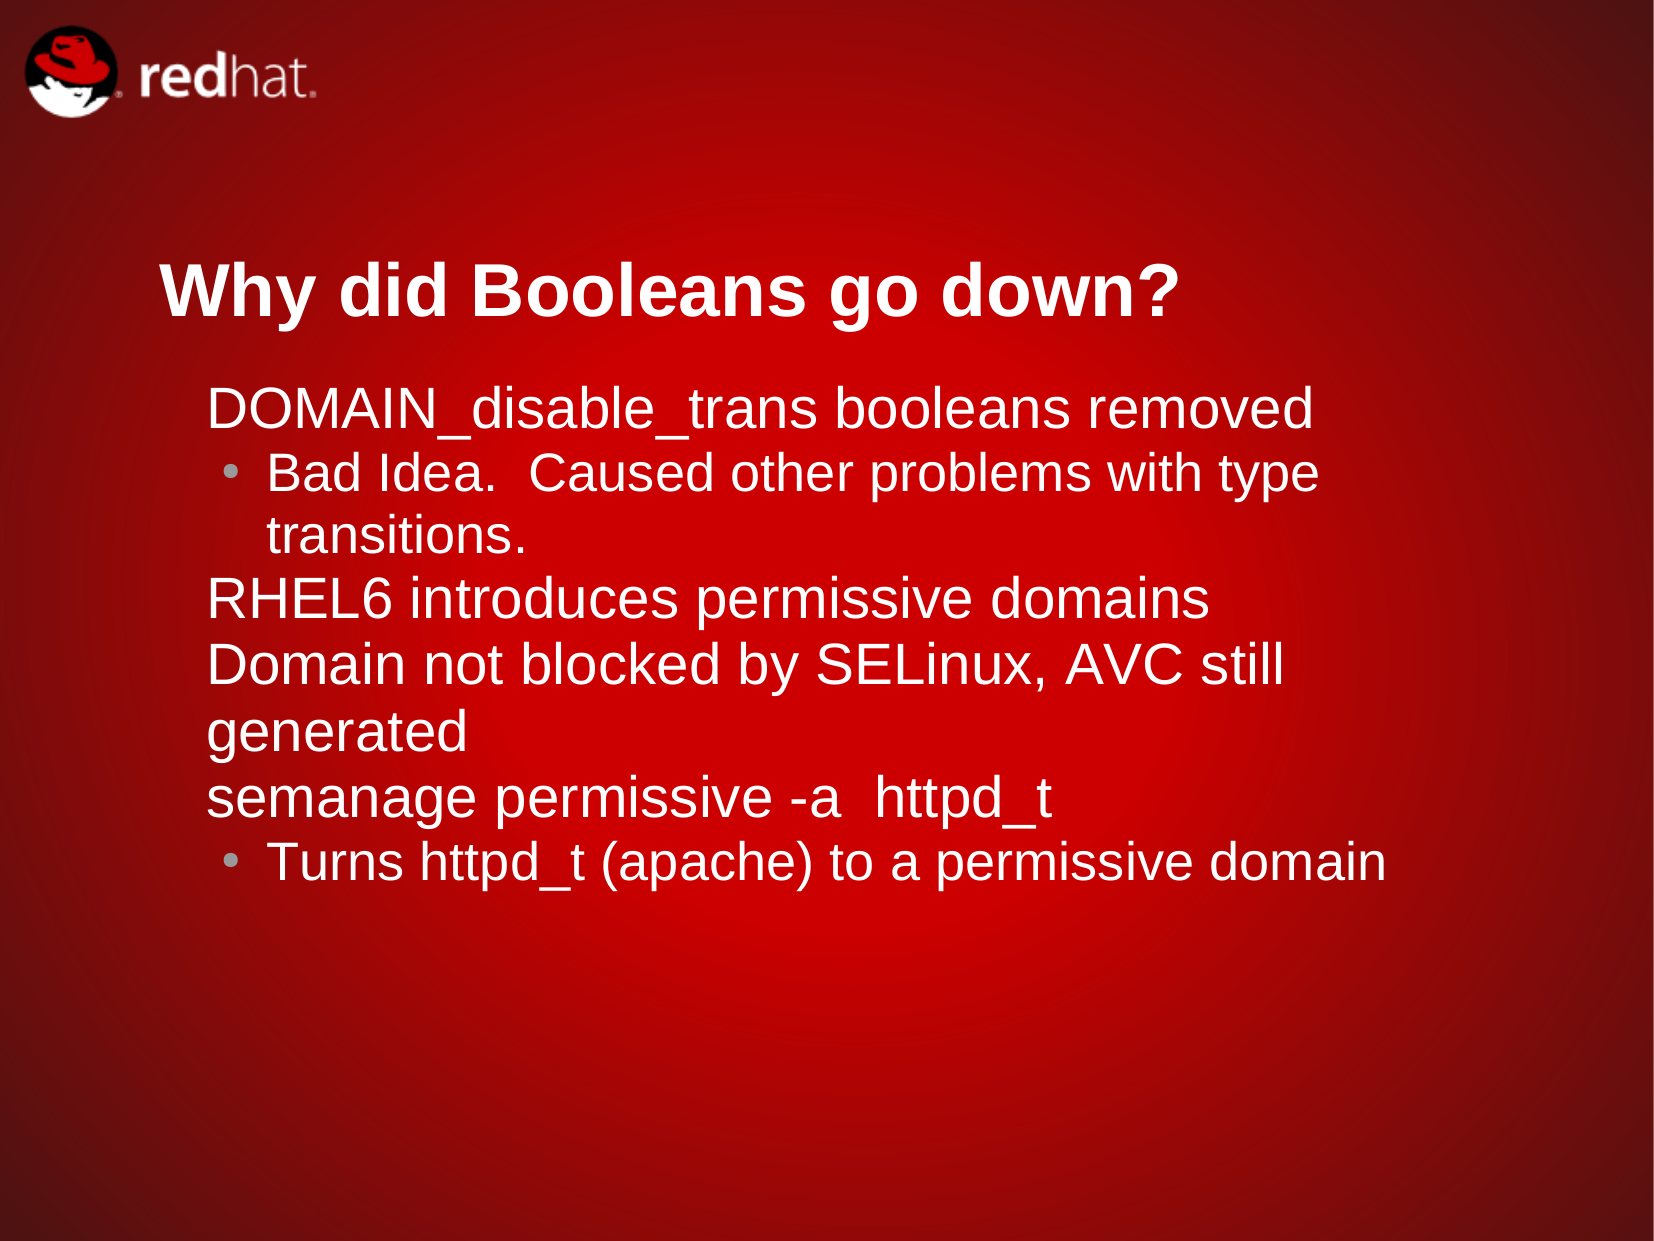

# Why did Booleans go down?
DOMAIN_disable_trans booleans removed
Bad Idea. Caused other problems with type transitions.
RHEL6 introduces permissive domains
Domain not blocked by SELinux, AVC still generated
semanage permissive -a httpd_t
Turns httpd_t (apache) to a permissive domain